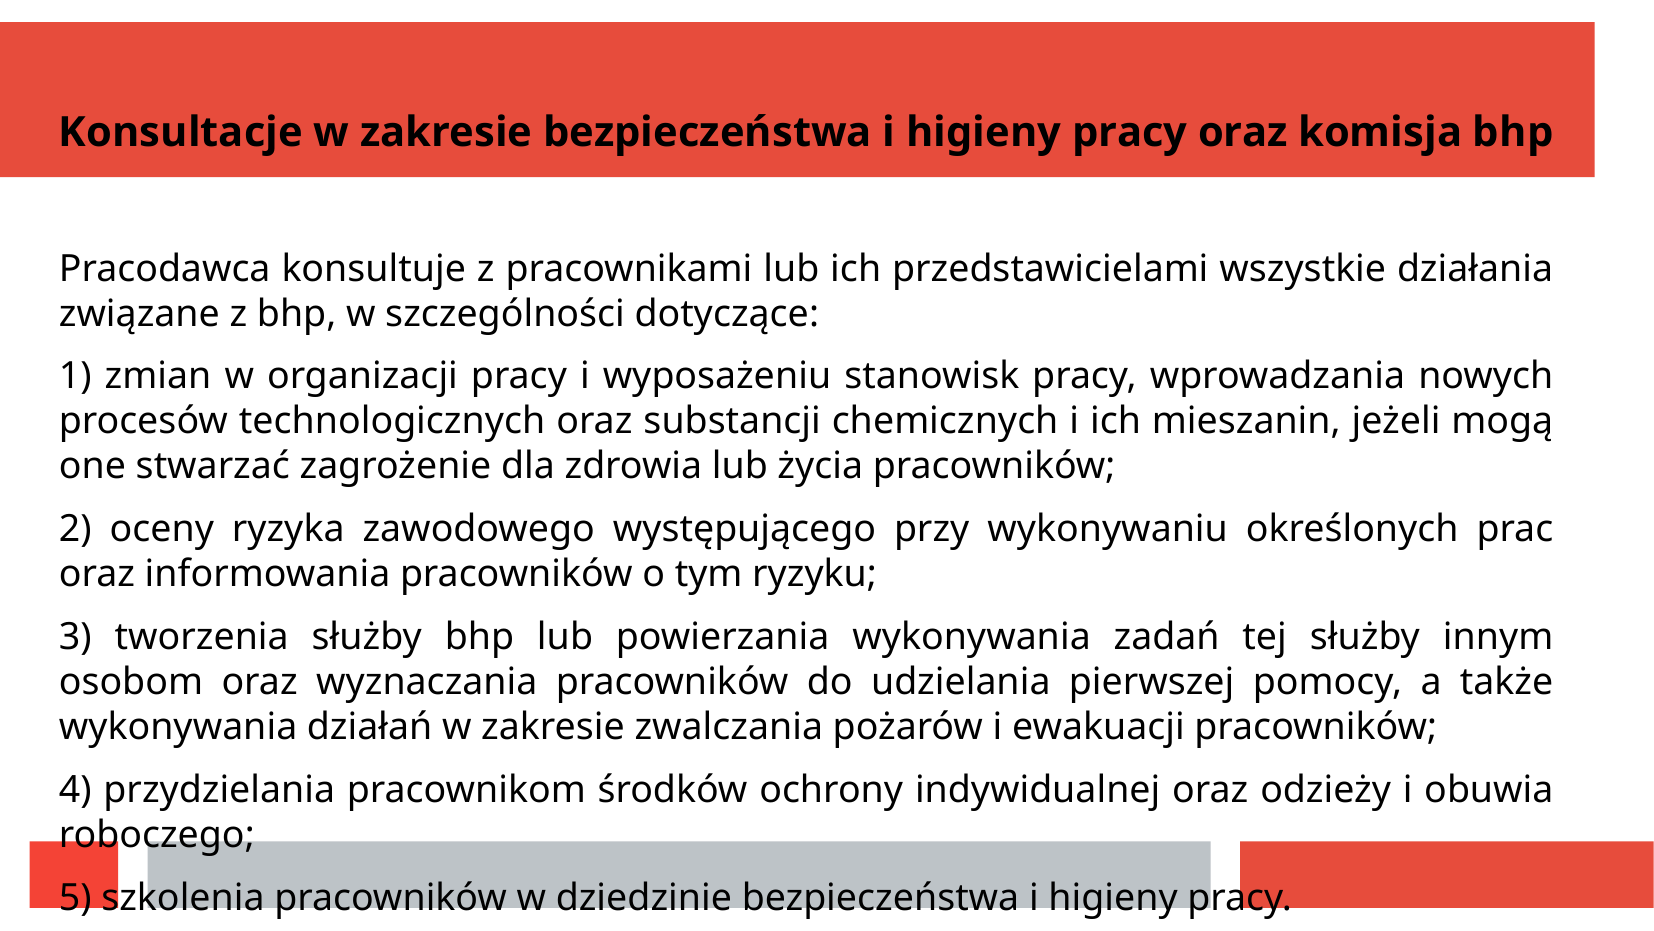

# Konsultacje w zakresie bezpieczeństwa i higieny pracy oraz komisja bhp
Pracodawca konsultuje z pracownikami lub ich przedstawicielami wszystkie działania związane z bhp, w szczególności dotyczące:
1) zmian w organizacji pracy i wyposażeniu stanowisk pracy, wprowadzania nowych procesów technologicznych oraz substancji chemicznych i ich mieszanin, jeżeli mogą one stwarzać zagrożenie dla zdrowia lub życia pracowników;
2) oceny ryzyka zawodowego występującego przy wykonywaniu określonych prac oraz informowania pracowników o tym ryzyku;
3) tworzenia służby bhp lub powierzania wykonywania zadań tej służby innym osobom oraz wyznaczania pracowników do udzielania pierwszej pomocy, a także wykonywania działań w zakresie zwalczania pożarów i ewakuacji pracowników;
4) przydzielania pracownikom środków ochrony indywidualnej oraz odzieży i obuwia roboczego;
5) szkolenia pracowników w dziedzinie bezpieczeństwa i higieny pracy.